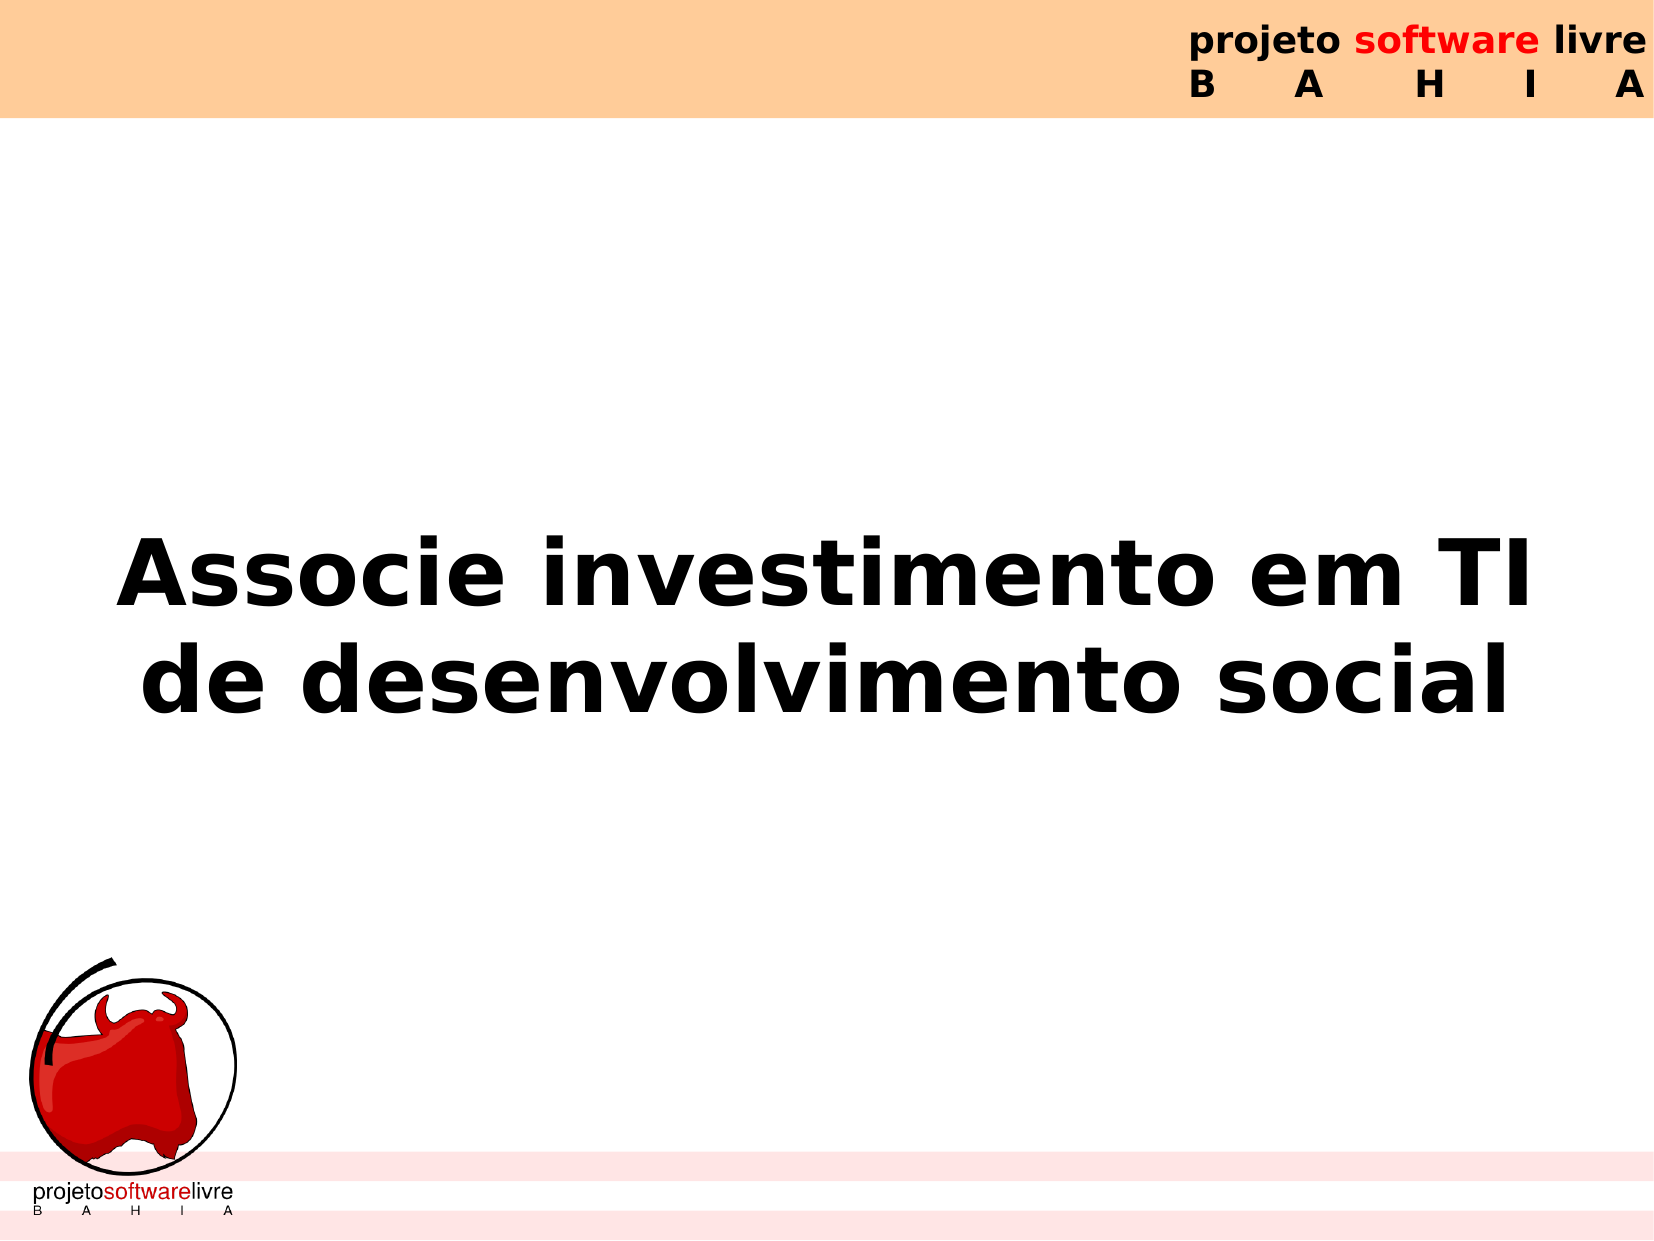

# Associe investimento em TI de desenvolvimento social